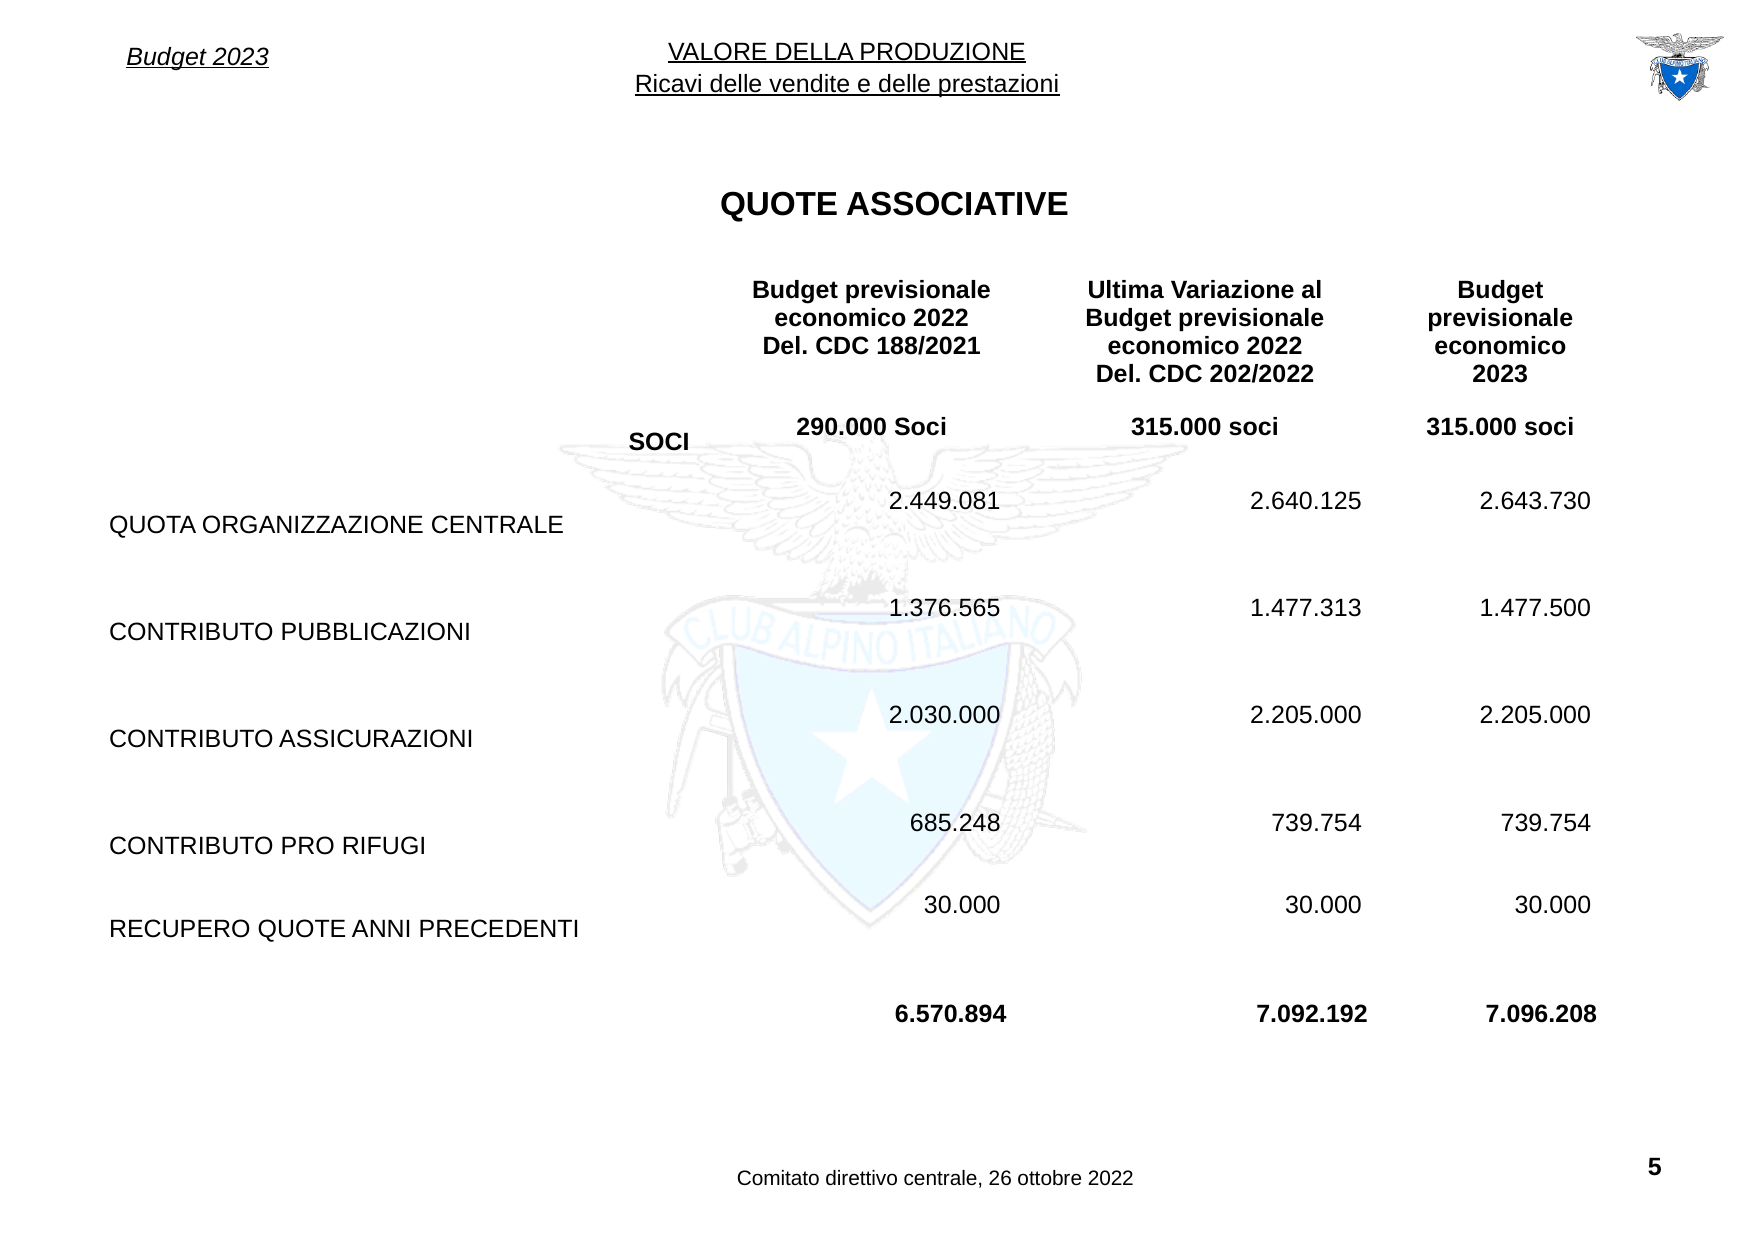

| VALORE DELLA PRODUZIONE Ricavi delle vendite e delle prestazioni |
| --- |
Budget 2023
QUOTE ASSOCIATIVE
| | Budget previsionale economico 2022 Del. CDC 188/2021 | Ultima Variazione al Budget previsionale economico 2022 Del. CDC 202/2022 | Budget previsionale economico 2023 |
| --- | --- | --- | --- |
| SOCI | 290.000 Soci | 315.000 soci | 315.000 soci |
| QUOTA ORGANIZZAZIONE CENTRALE | 2.449.081 | 2.640.125 | 2.643.730 |
| CONTRIBUTO PUBBLICAZIONI | 1.376.565 | 1.477.313 | 1.477.500 |
| CONTRIBUTO ASSICURAZIONI | 2.030.000 | 2.205.000 | 2.205.000 |
| CONTRIBUTO PRO RIFUGI | 685.248 | 739.754 | 739.754 |
| RECUPERO QUOTE ANNI PRECEDENTI | 30.000 | 30.000 | 30.000 |
| | 6.570.894 | 7.092.192 | 7.096.208 |
5
Comitato direttivo centrale, 26 ottobre 2022